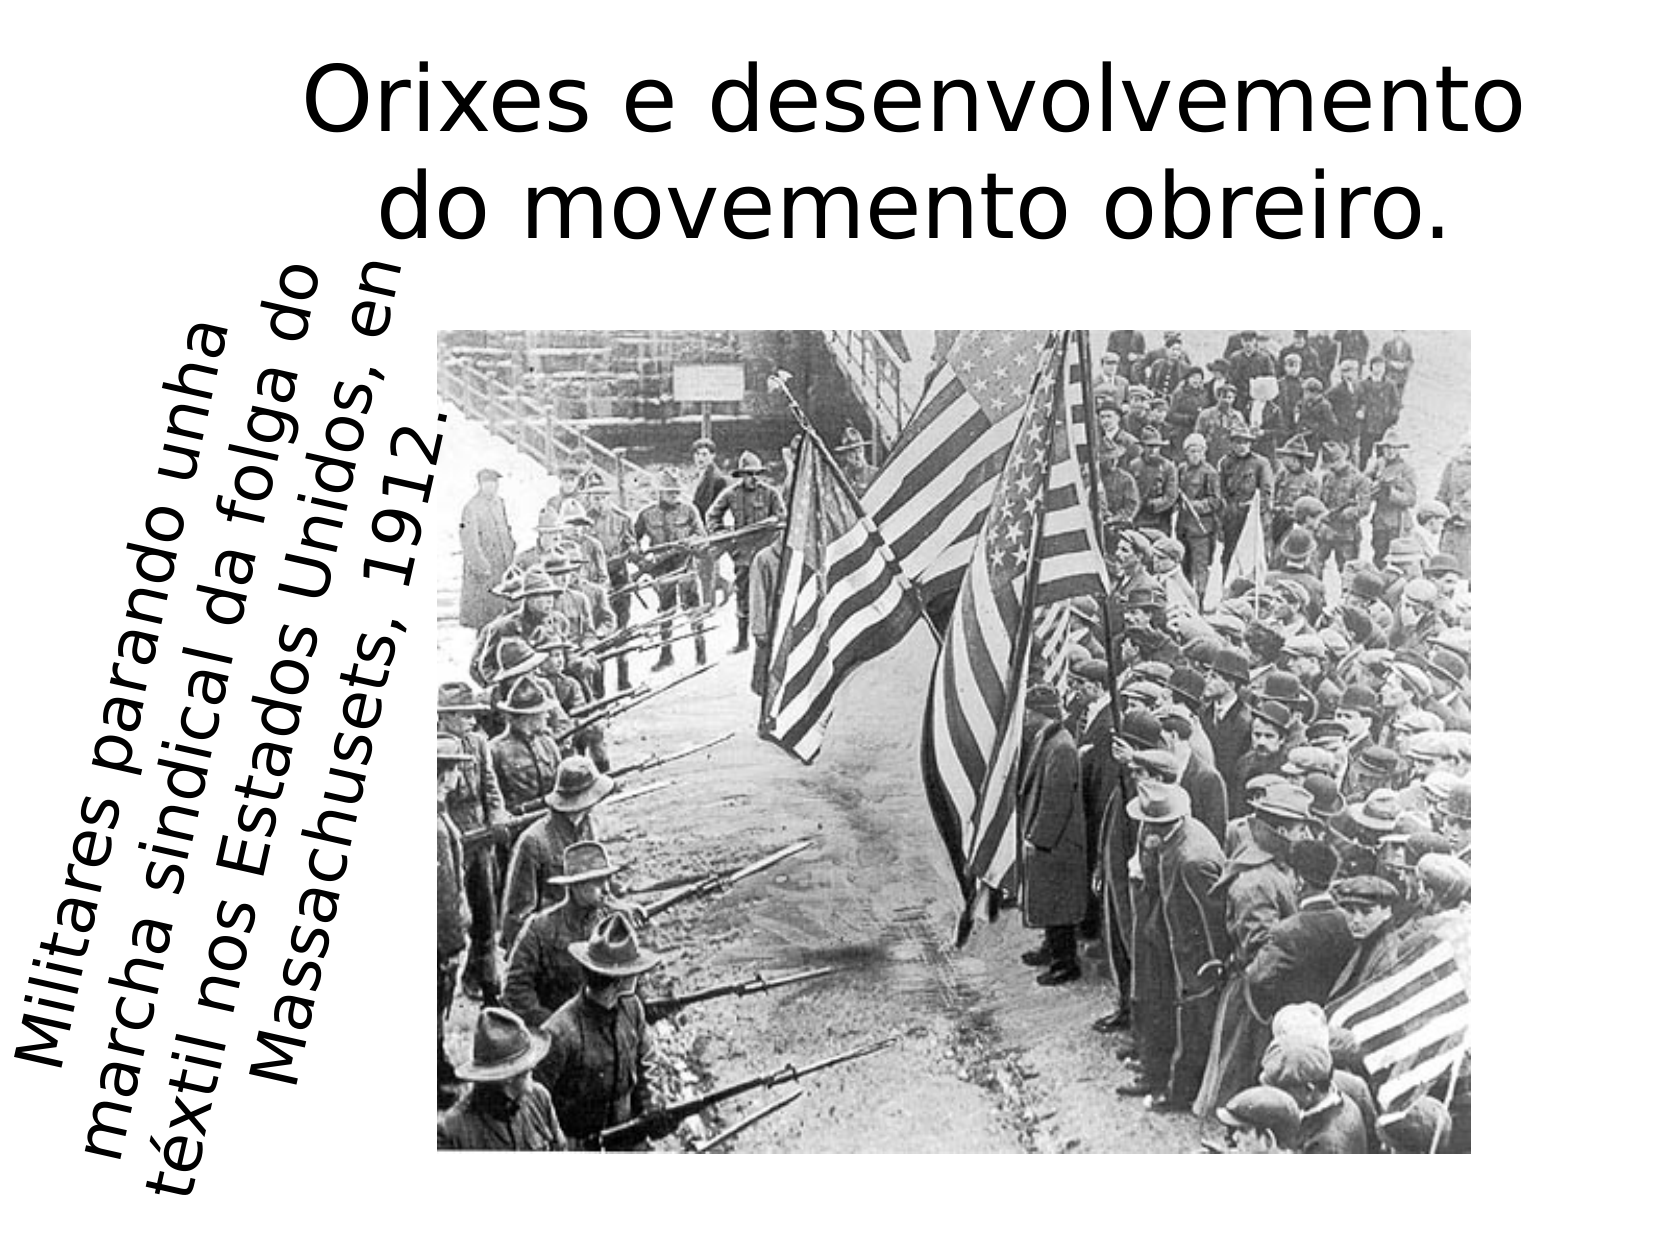

# Orixes e desenvolvemento do movemento obreiro.
Militares parando unha marcha sindical da folga do téxtil nos Estados Unidos, en Massachusets, 1912.